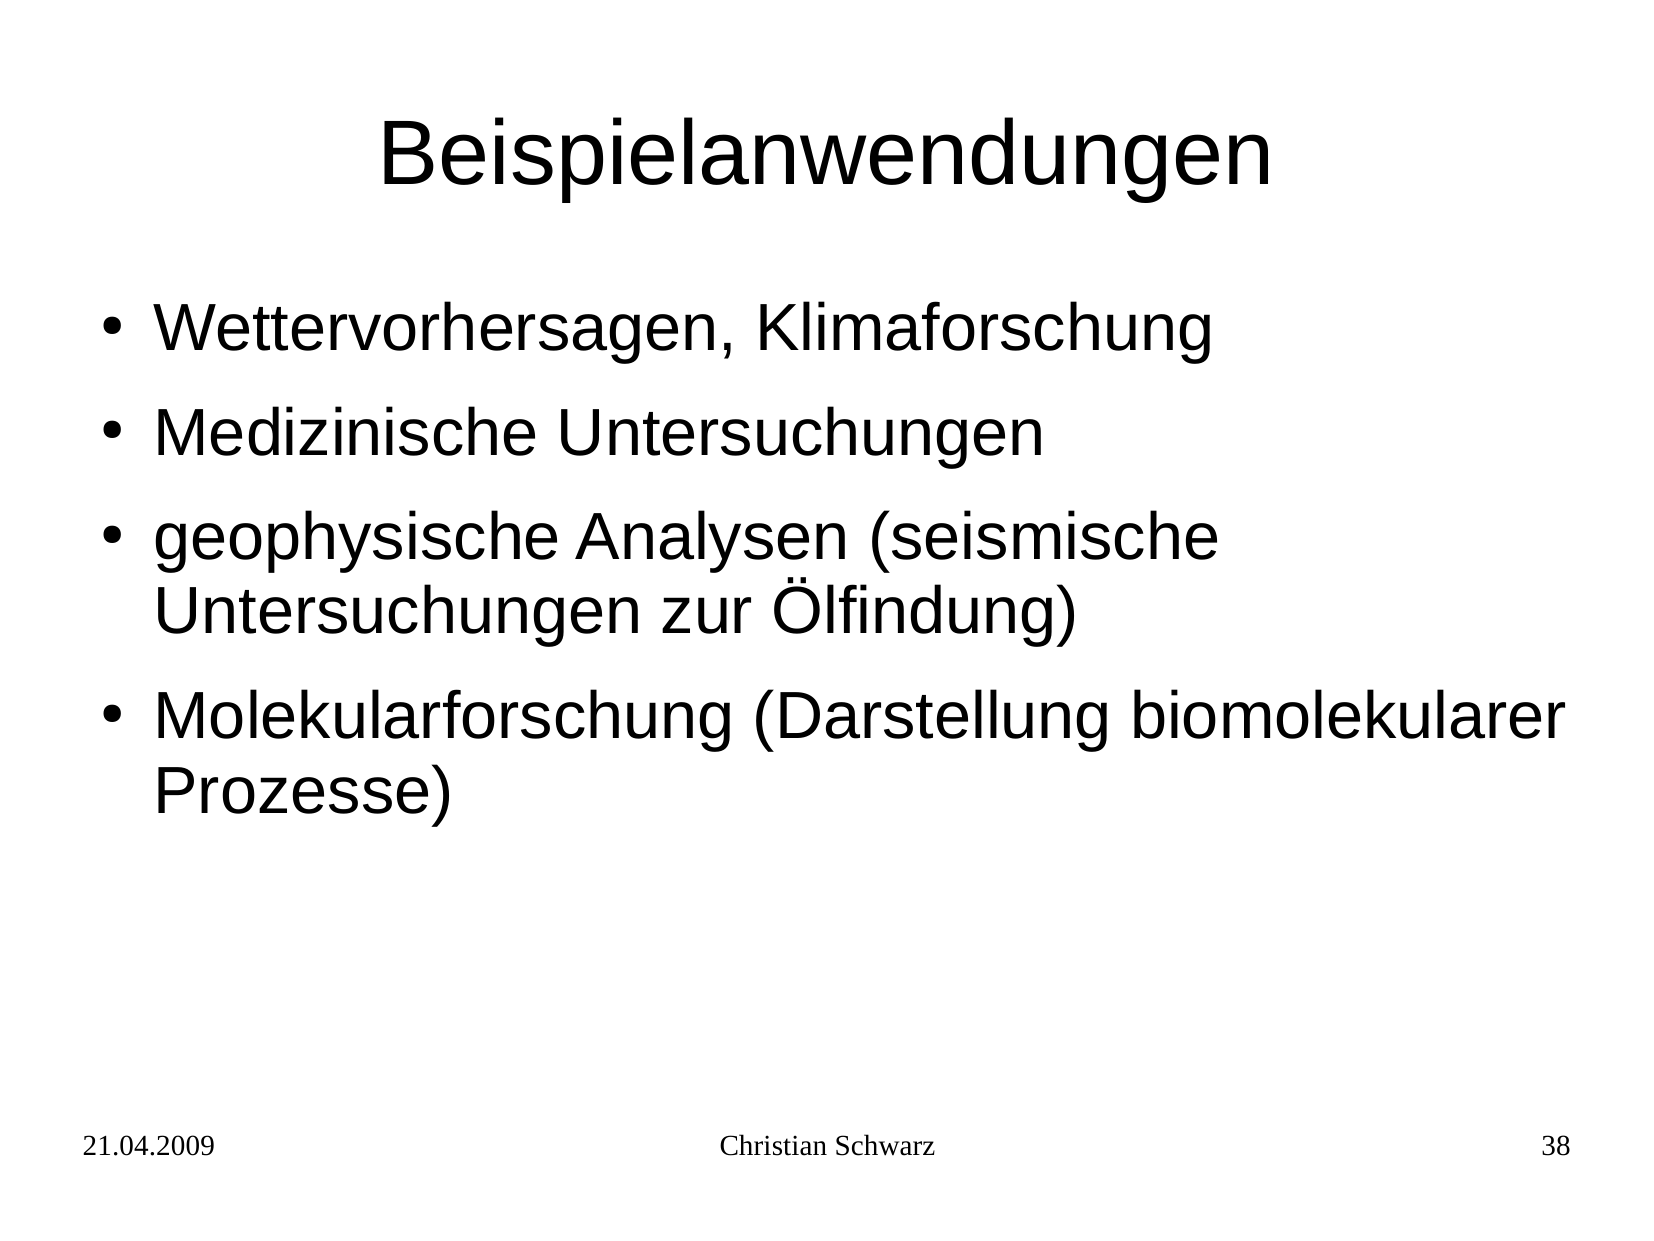

# Beispielanwendungen
Wettervorhersagen, Klimaforschung
Medizinische Untersuchungen
geophysische Analysen (seismische Untersuchungen zur Ölfindung)
Molekularforschung (Darstellung biomolekularer Prozesse)
21.04.2009
Christian Schwarz
38